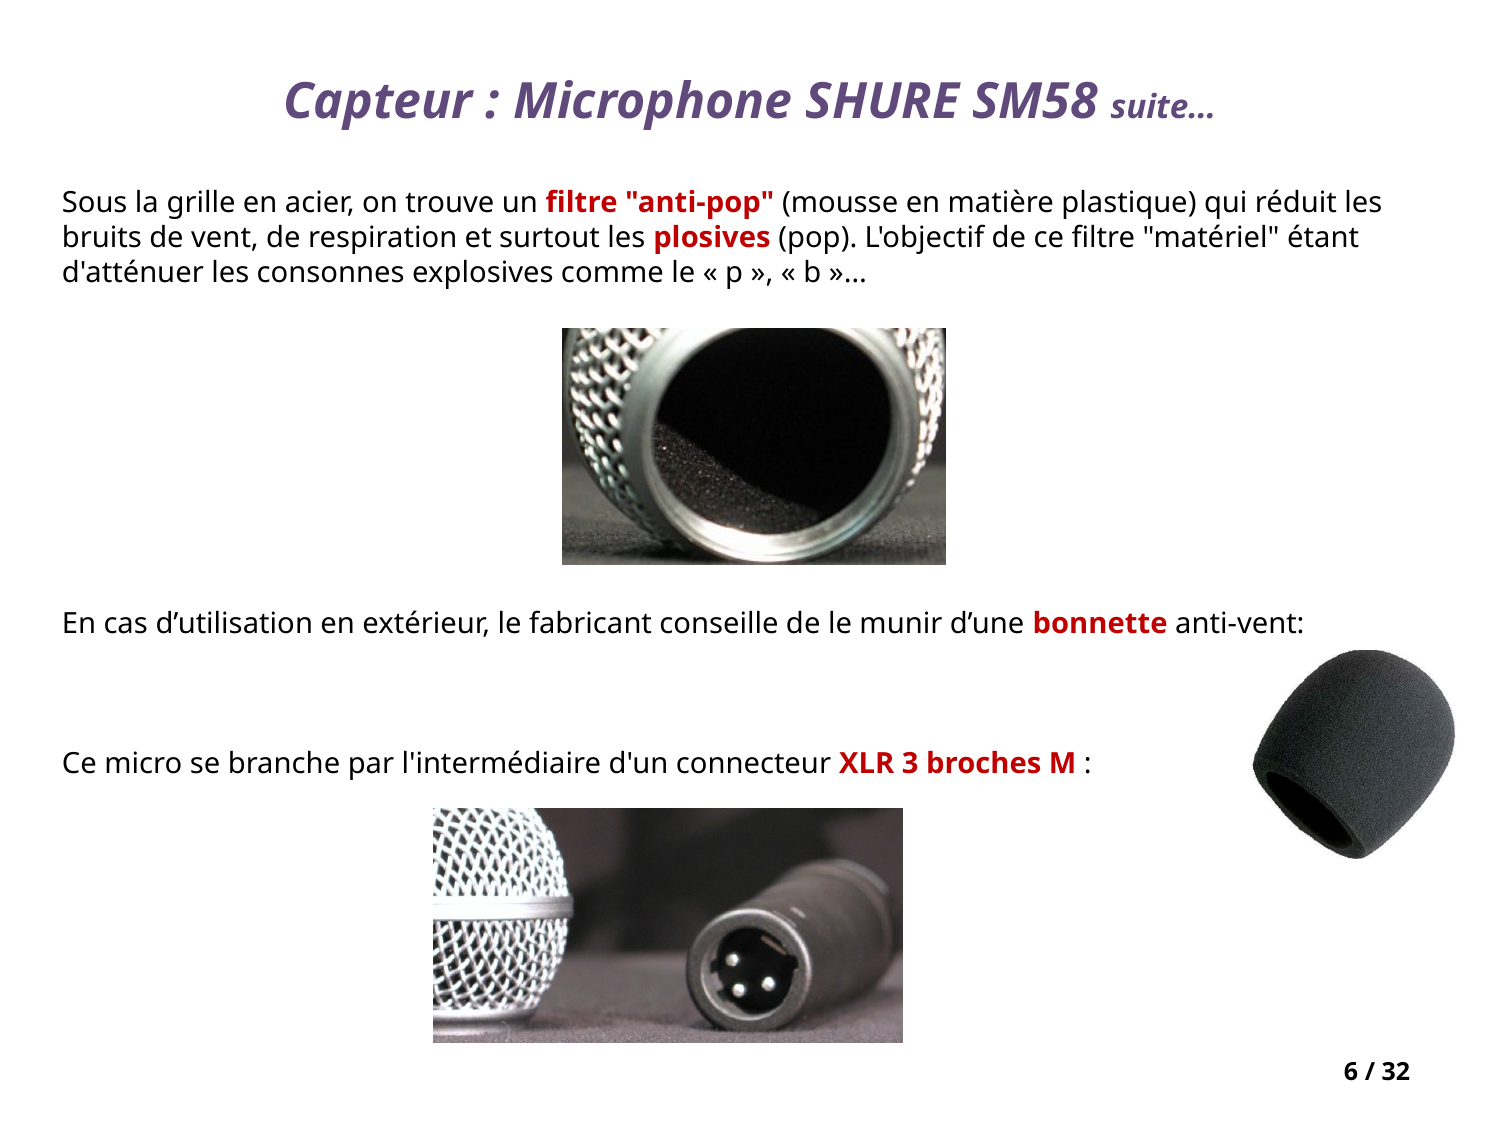

# Capteur : Microphone SHURE SM58 suite…
Sous la grille en acier, on trouve un filtre "anti-pop" (mousse en matière plastique) qui réduit les bruits de vent, de respiration et surtout les plosives (pop). L'objectif de ce filtre "matériel" étant d'atténuer les consonnes explosives comme le « p », « b »…
En cas d’utilisation en extérieur, le fabricant conseille de le munir d’une bonnette anti-vent:
Ce micro se branche par l'intermédiaire d'un connecteur XLR 3 broches M :